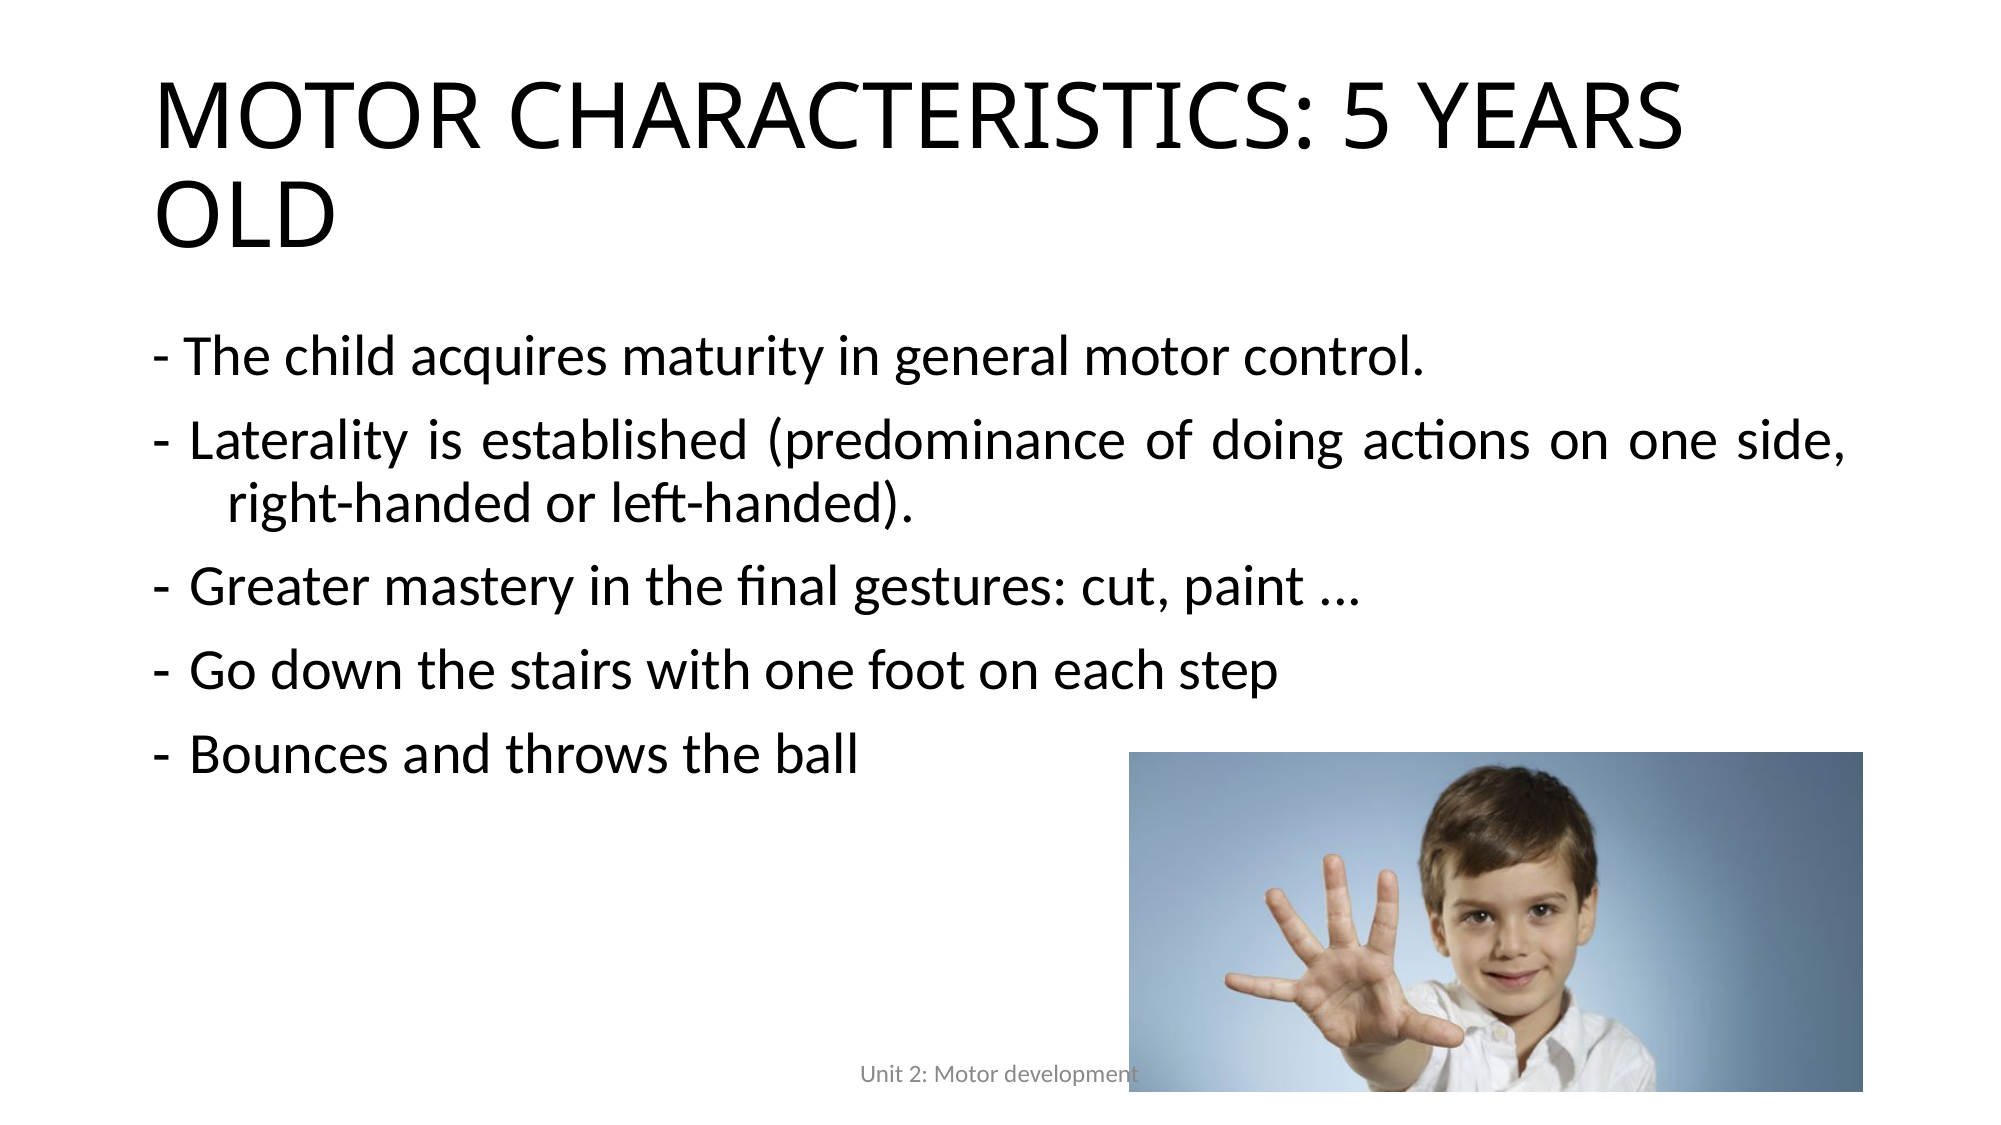

MOTOR CHARACTERISTICS: 5 YEARS OLD
- The child acquires maturity in general motor control.
Laterality is established (predominance of doing actions on one side, right-handed or left-handed).
Greater mastery in the final gestures: cut, paint ...
Go down the stairs with one foot on each step
Bounces and throws the ball
Unit 2: Motor development